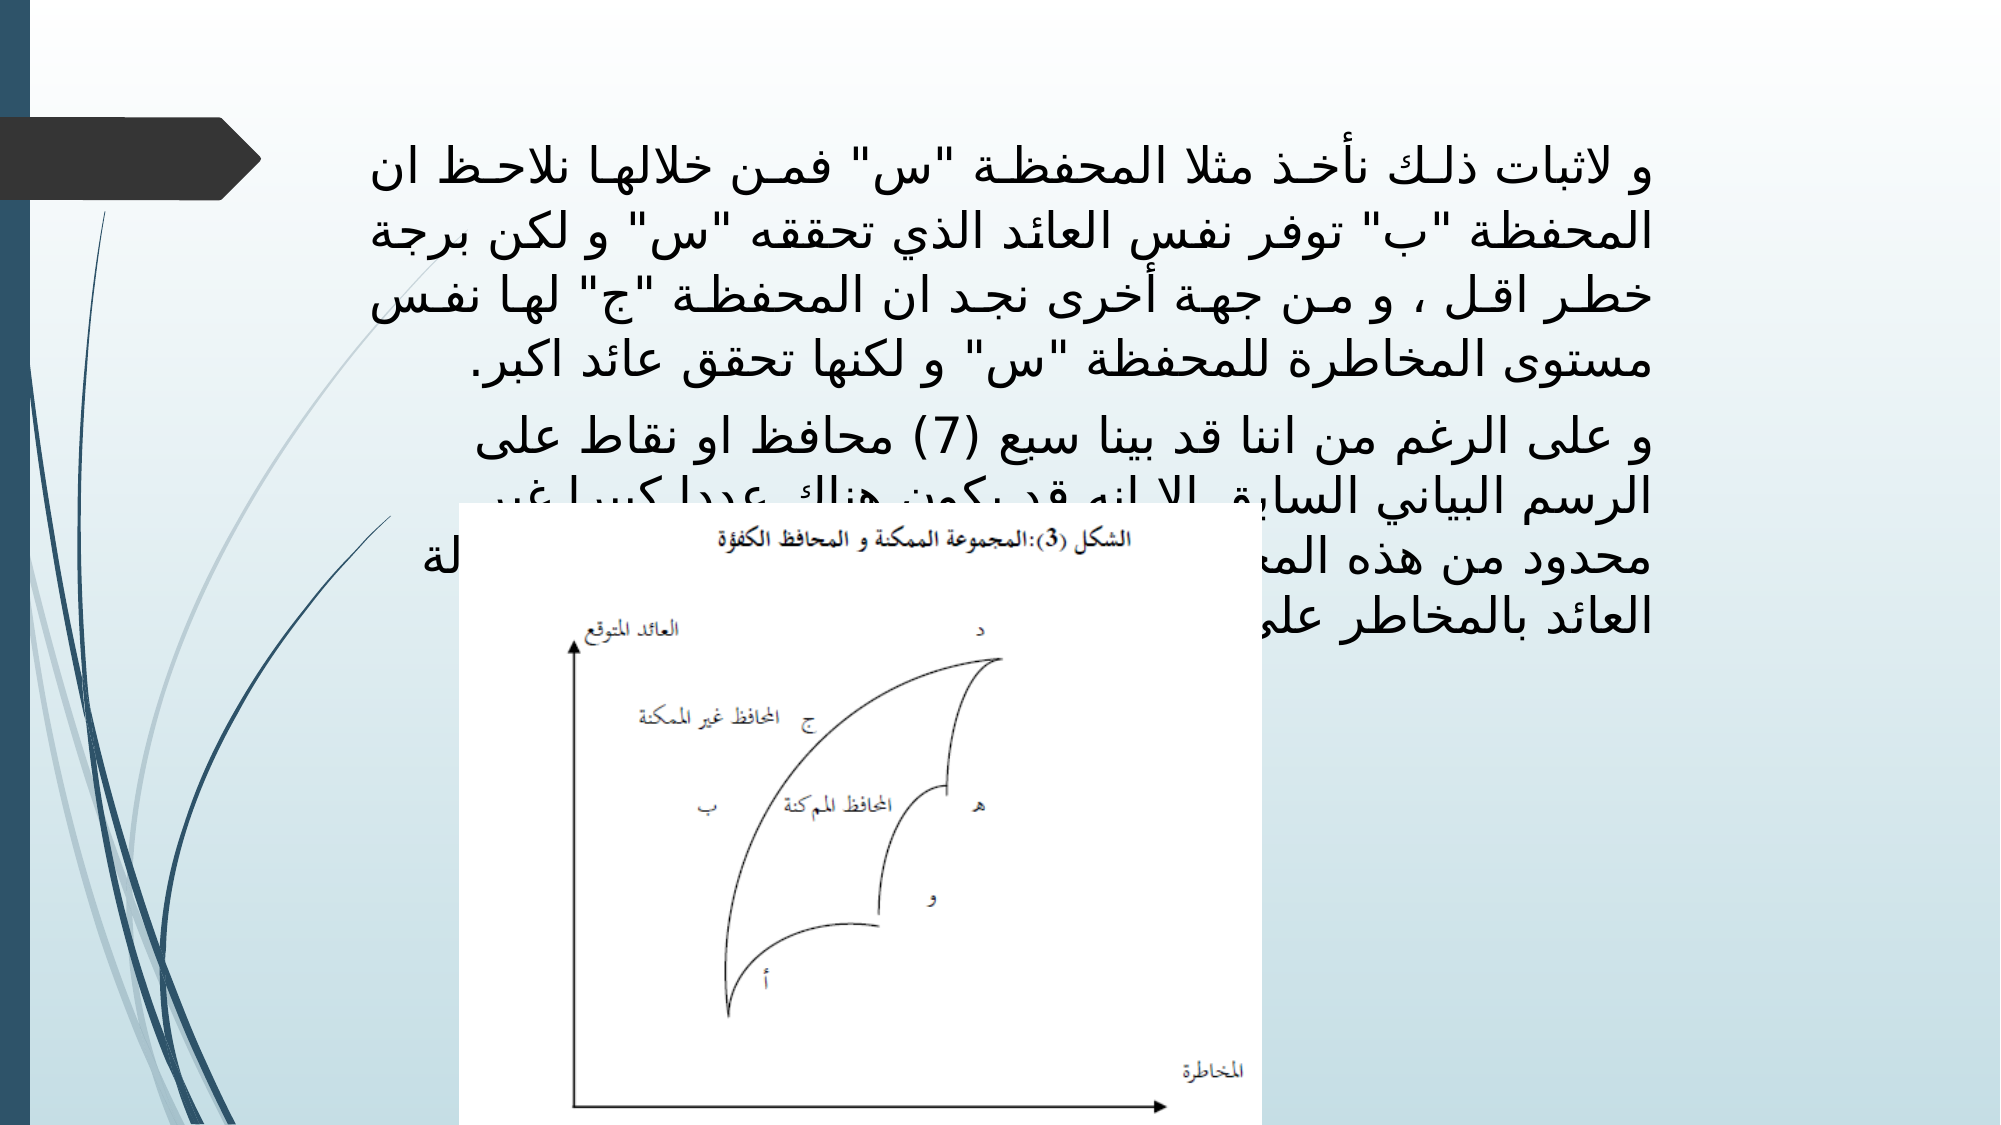

و لاثبات ذلك نأخذ مثلا المحفظة "س" فمن خلالها نلاحظ ان المحفظة "ب" توفر نفس العائد الذي تحققه "س" و لكن برجة خطر اقل ، و من جهة أخرى نجد ان المحفظة "ج" لها نفس مستوى المخاطرة للمحفظة "س" و لكنها تحقق عائد اكبر.
و على الرغم من اننا قد بينا سبع (7) محافظ او نقاط على الرسم البياني السابق الا انه قد يكون هناك عددا كبيرا غير محدود من هذه المحافظ بحيث يبدو لنا الرسم البياني لمبادلة العائد بالمخاطر على الشكل التالي